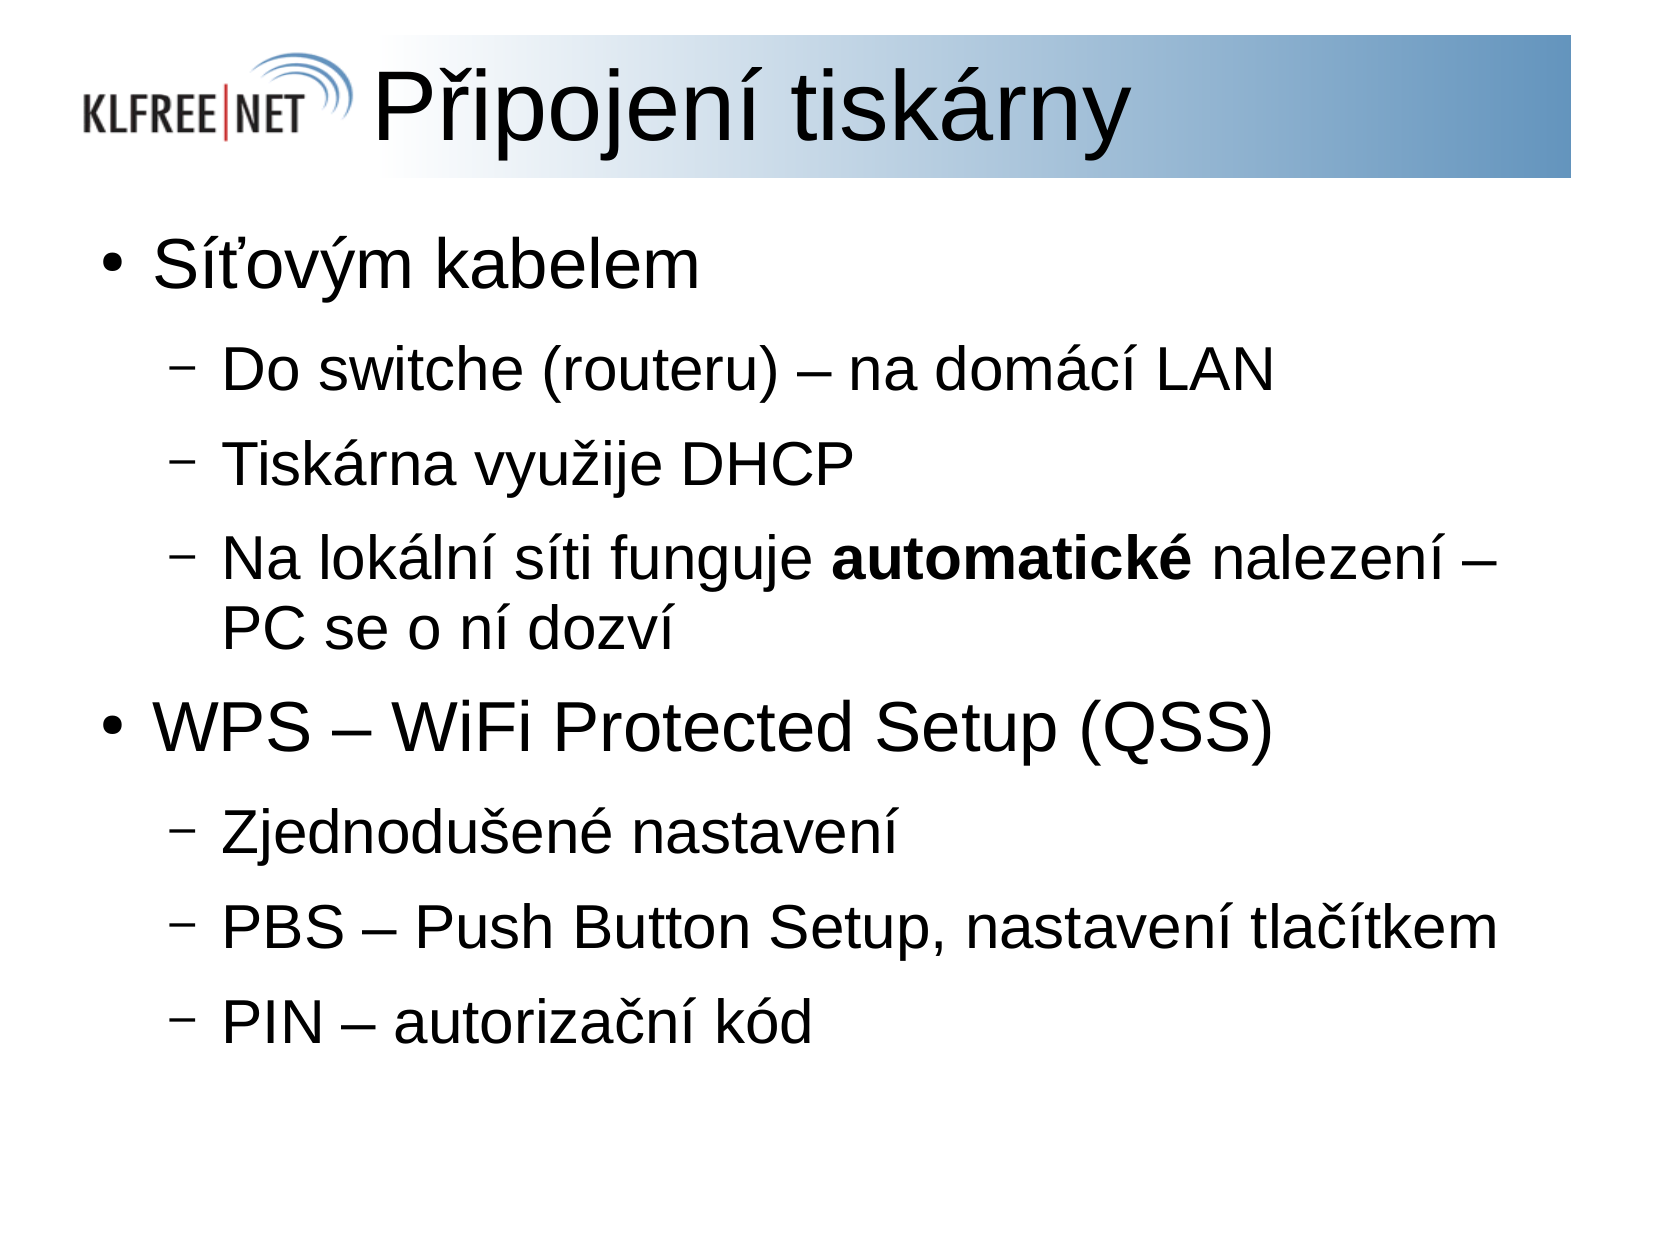

# Připojení tiskárny
Síťovým kabelem
Do switche (routeru) – na domácí LAN
Tiskárna využije DHCP
Na lokální síti funguje automatické nalezení – PC se o ní dozví
WPS – WiFi Protected Setup (QSS)
Zjednodušené nastavení
PBS – Push Button Setup, nastavení tlačítkem
PIN – autorizační kód